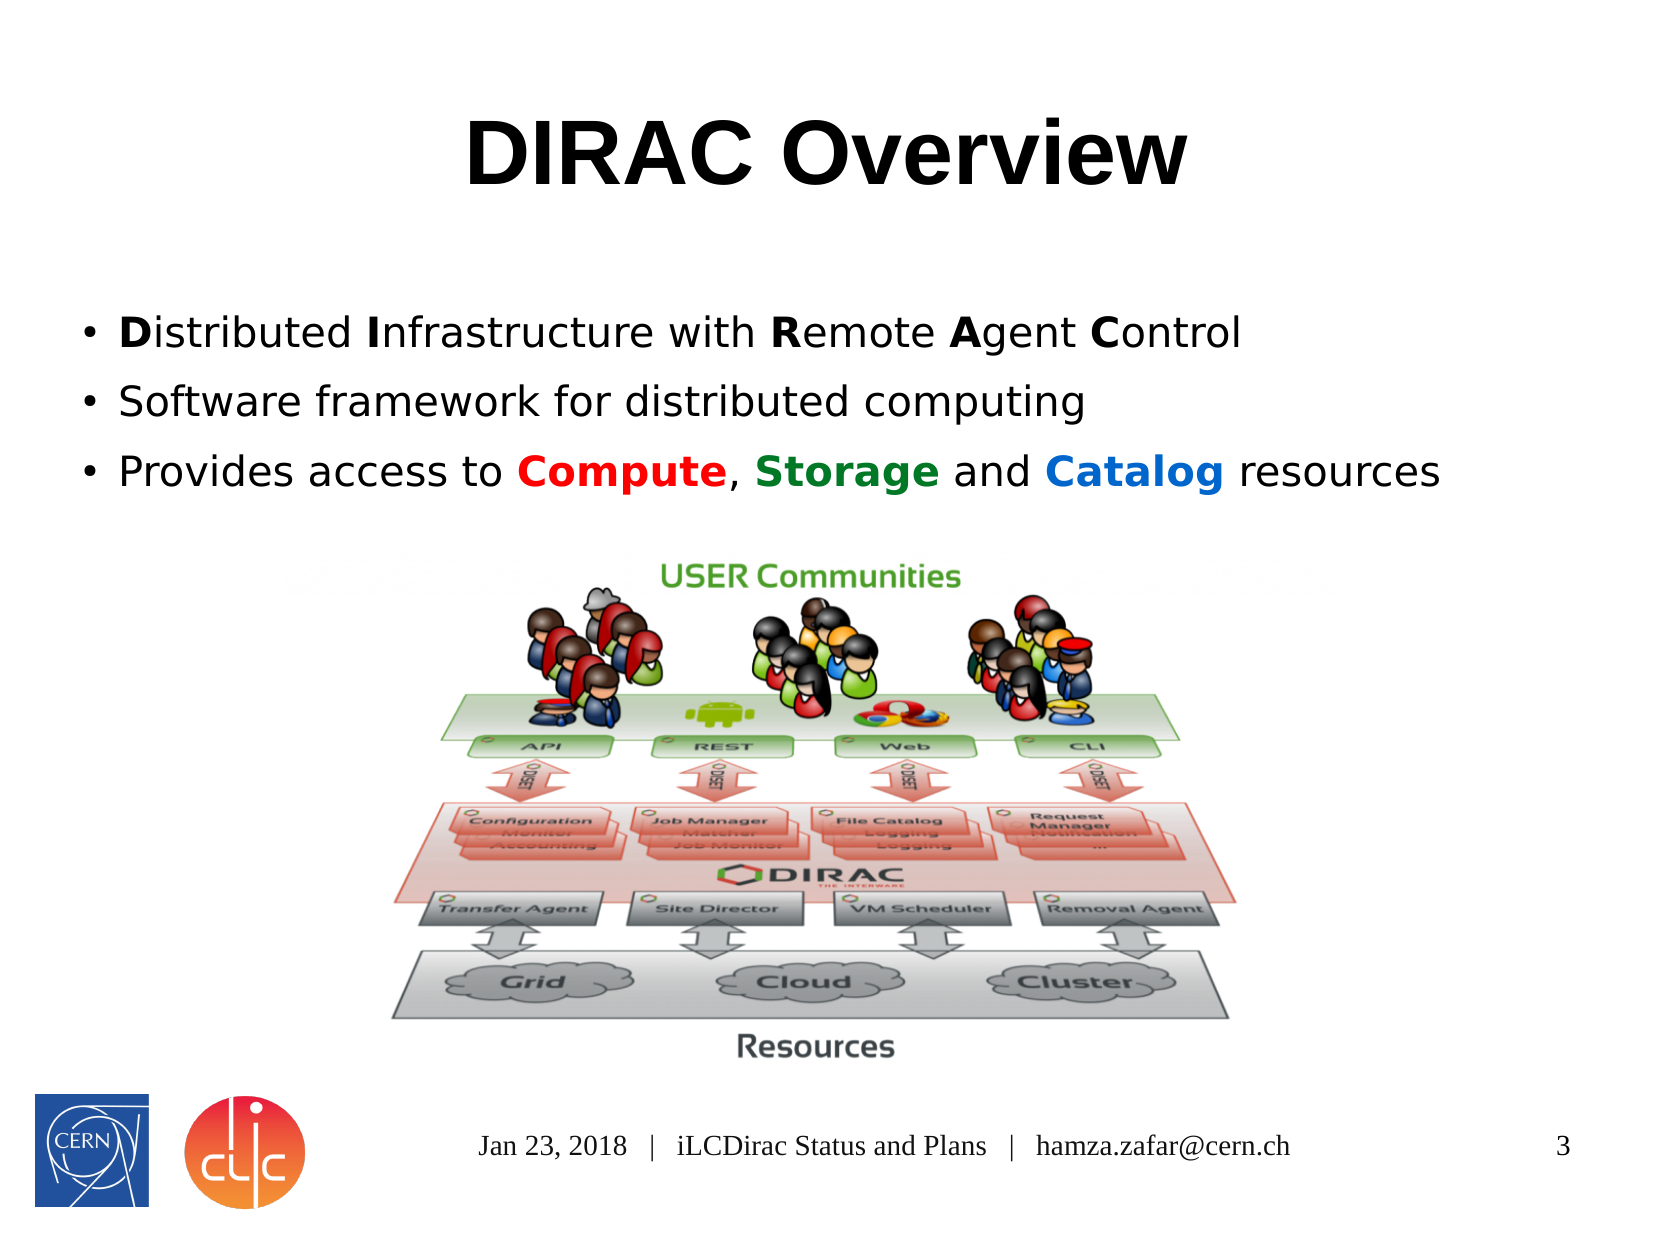

# DIRAC Overview
Distributed Infrastructure with Remote Agent Control
Software framework for distributed computing
Provides access to Compute, Storage and Catalog resources
Jan 23, 2018 | iLCDirac Status and Plans | hamza.zafar@cern.ch
3